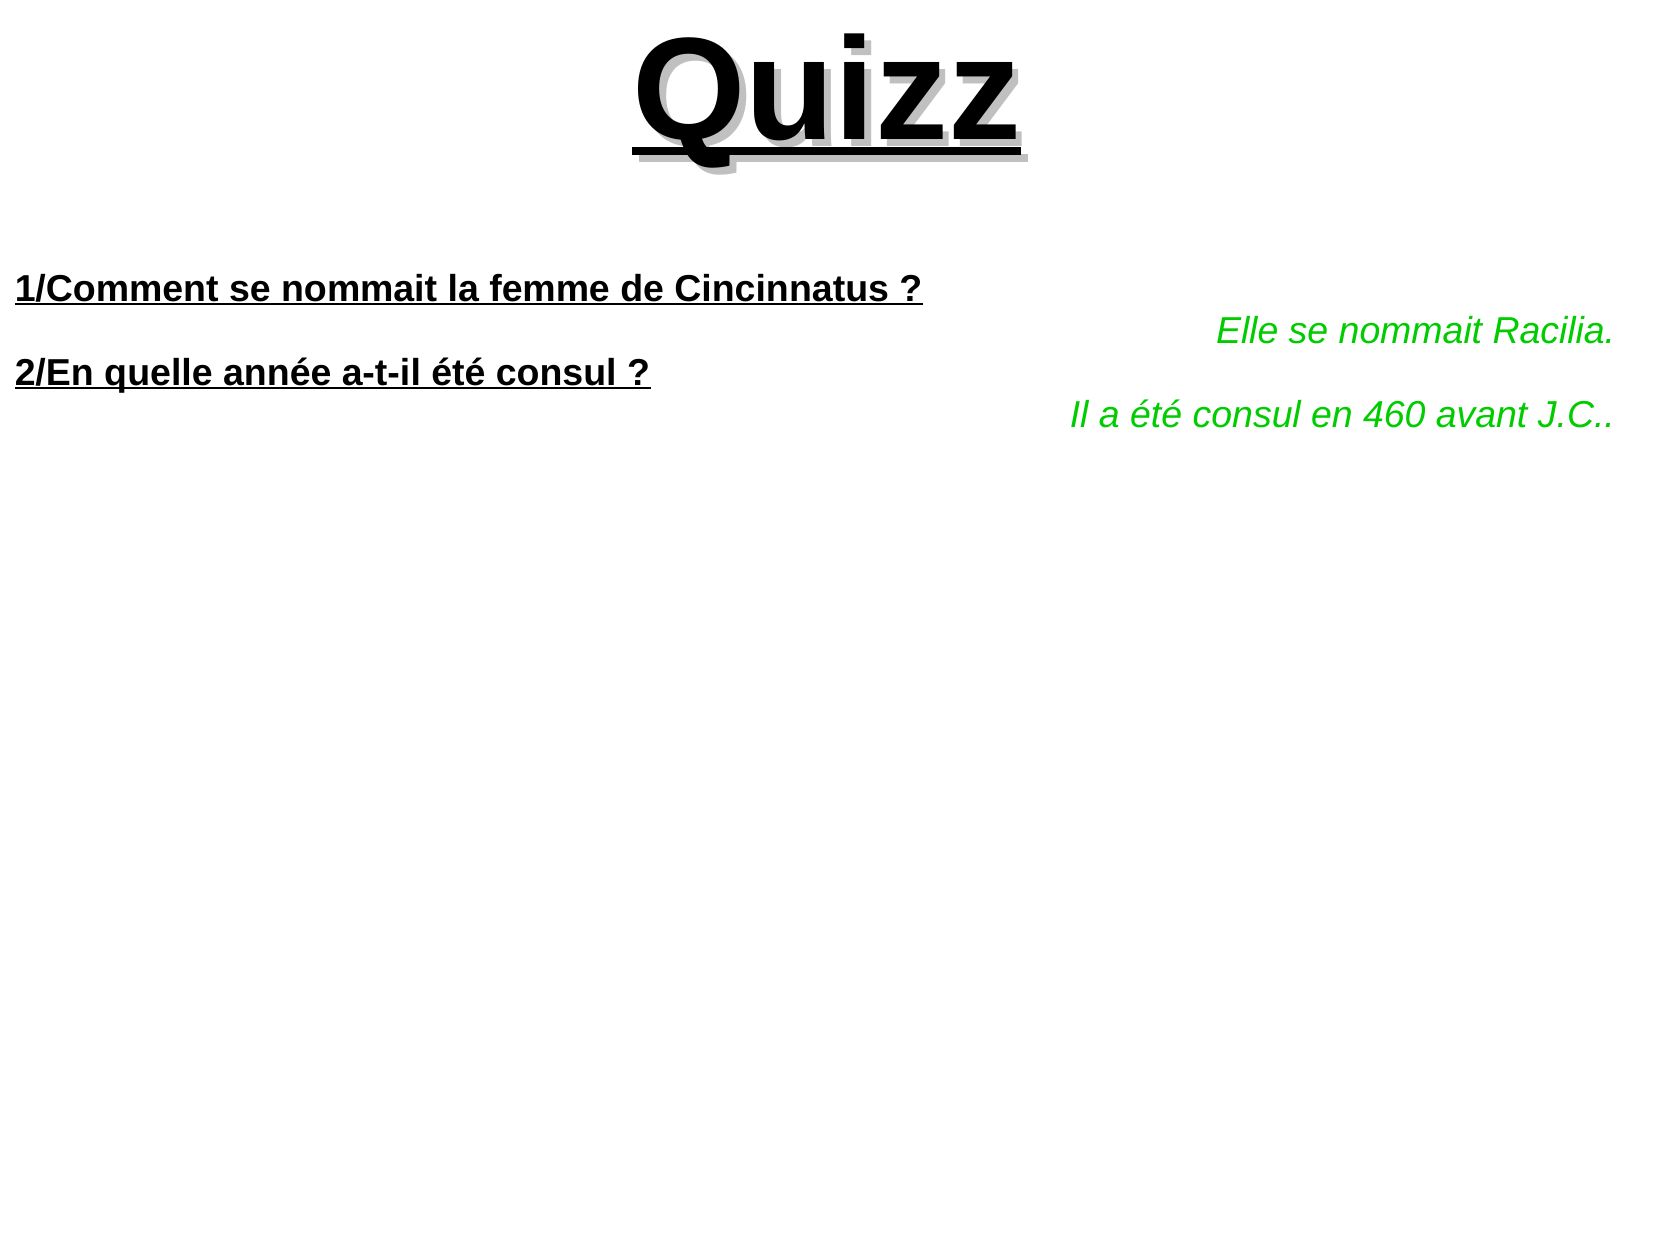

Quizz
1/Comment se nommait la femme de Cincinnatus ?
Elle se nommait Racilia.
2/En quelle année a-t-il été consul ?
Il a été consul en 460 avant J.C..